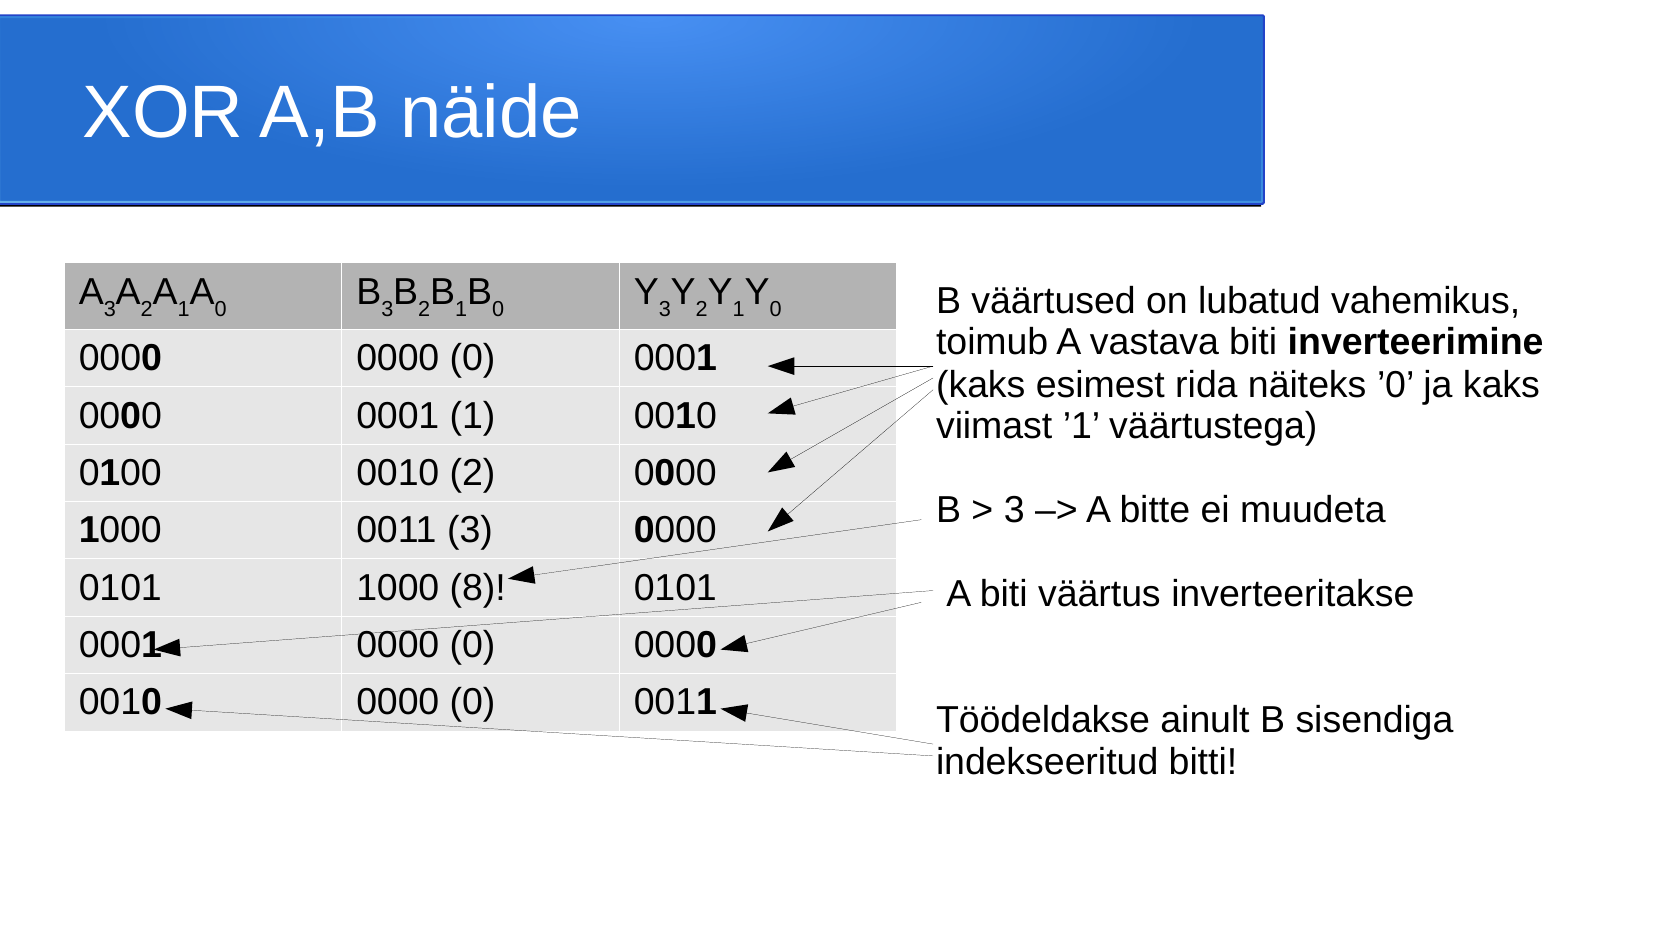

# XOR A,B näide
| A3A2A1A0 | B3B2B1B0 | Y3Y2Y1Y0 |
| --- | --- | --- |
| 0000 | 0000 (0) | 0001 |
| 0000 | 0001 (1) | 0010 |
| 0100 | 0010 (2) | 0000 |
| 1000 | 0011 (3) | 0000 |
| 0101 | 1000 (8)! | 0101 |
| 0001 | 0000 (0) | 0000 |
| 0010 | 0000 (0) | 0011 |
B väärtused on lubatud vahemikus, toimub A vastava biti inverteerimine (kaks esimest rida näiteks ’0’ ja kaks viimast ’1’ väärtustega)
B > 3 –> A bitte ei muudeta
 A biti väärtus inverteeritakse
Töödeldakse ainult B sisendiga indekseeritud bitti!